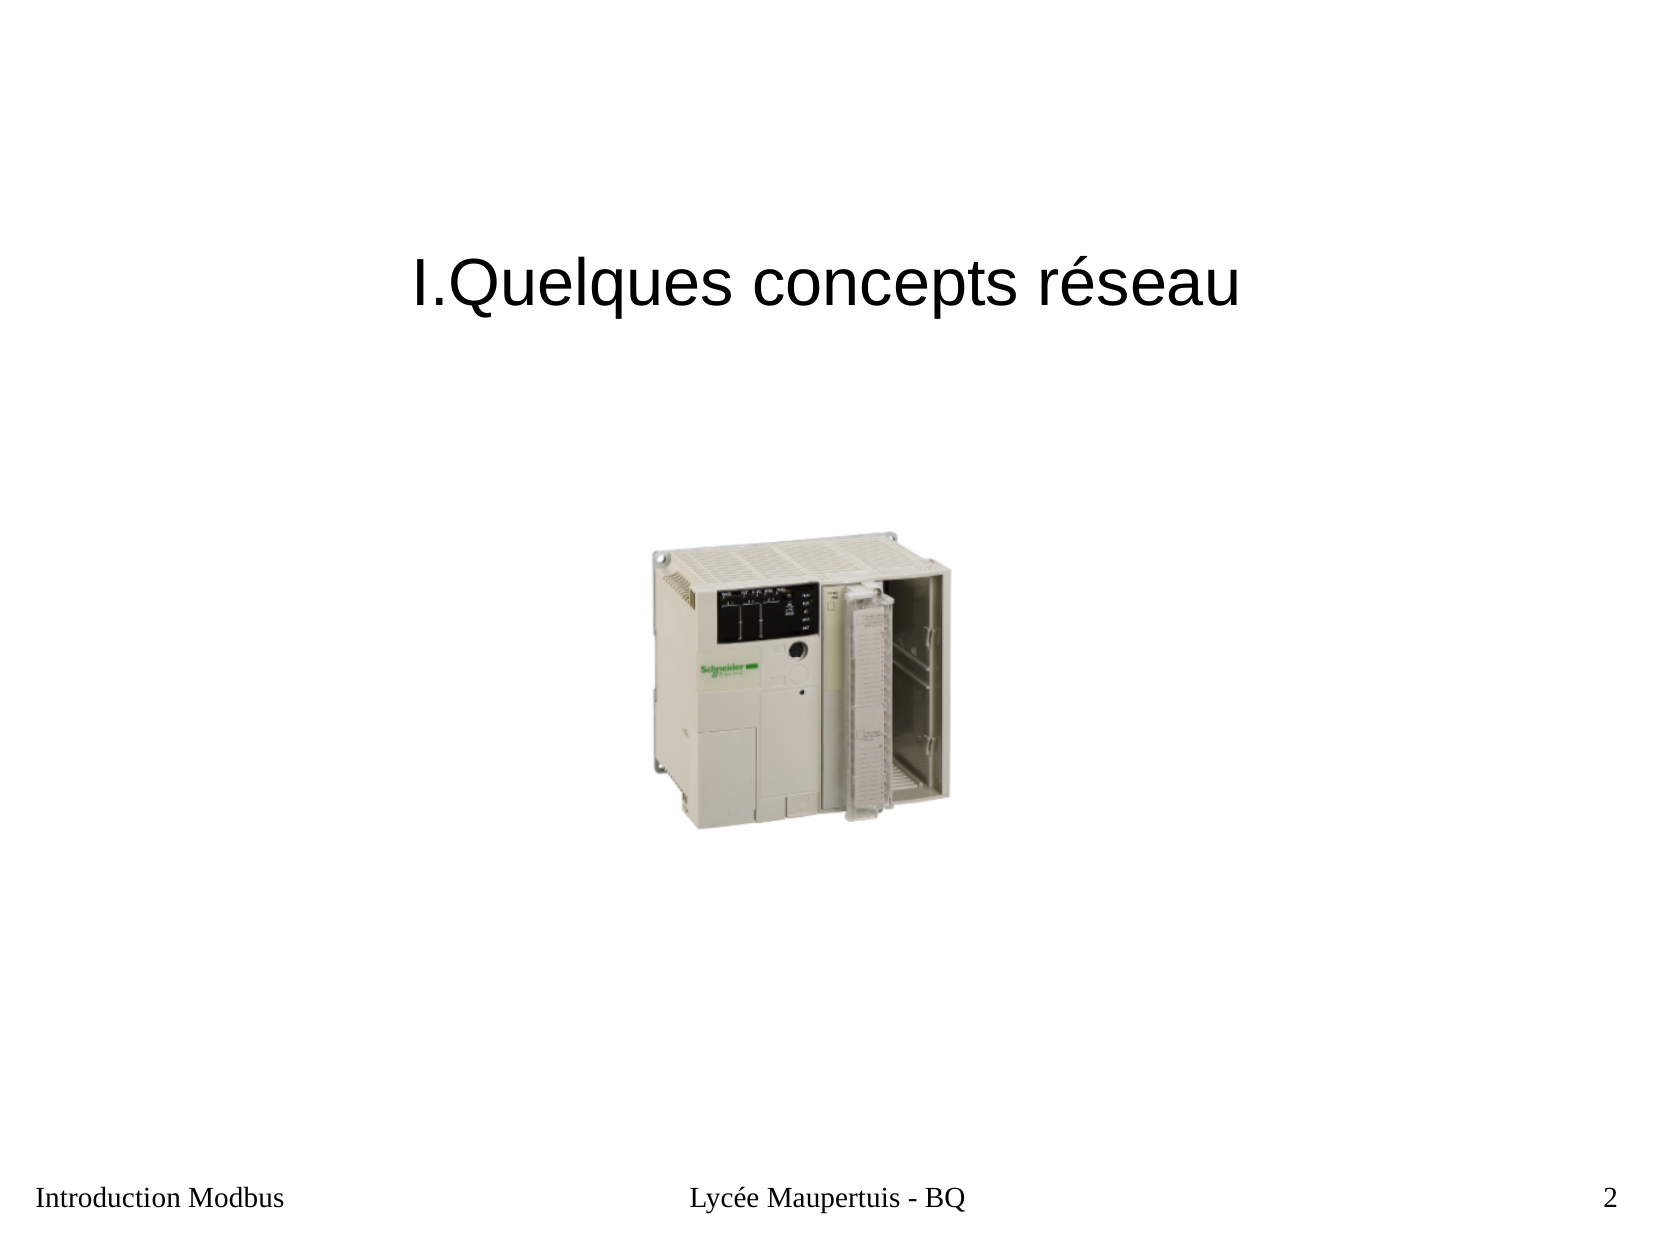

# Quelques concepts réseau
Introduction Modbus
Lycée Maupertuis - BQ
2